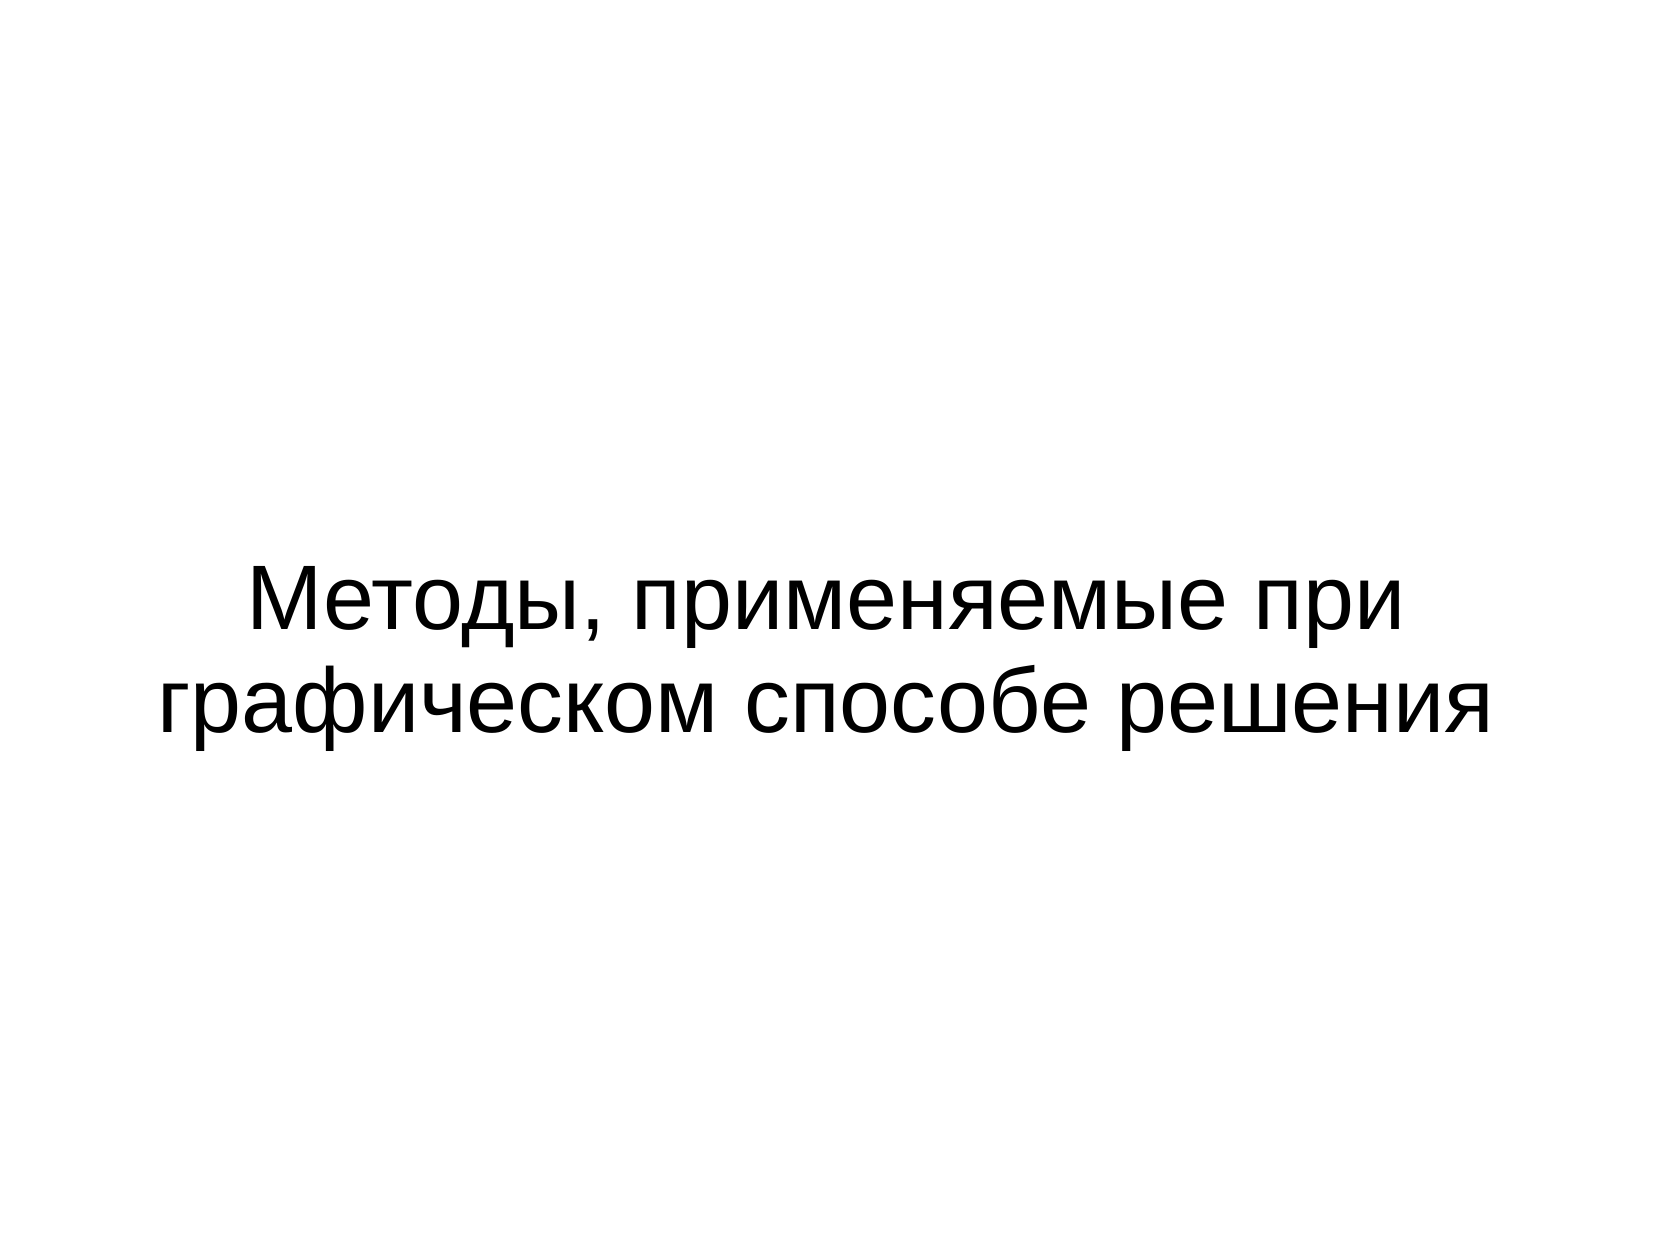

# Методы, применяемые при графическом способе решения